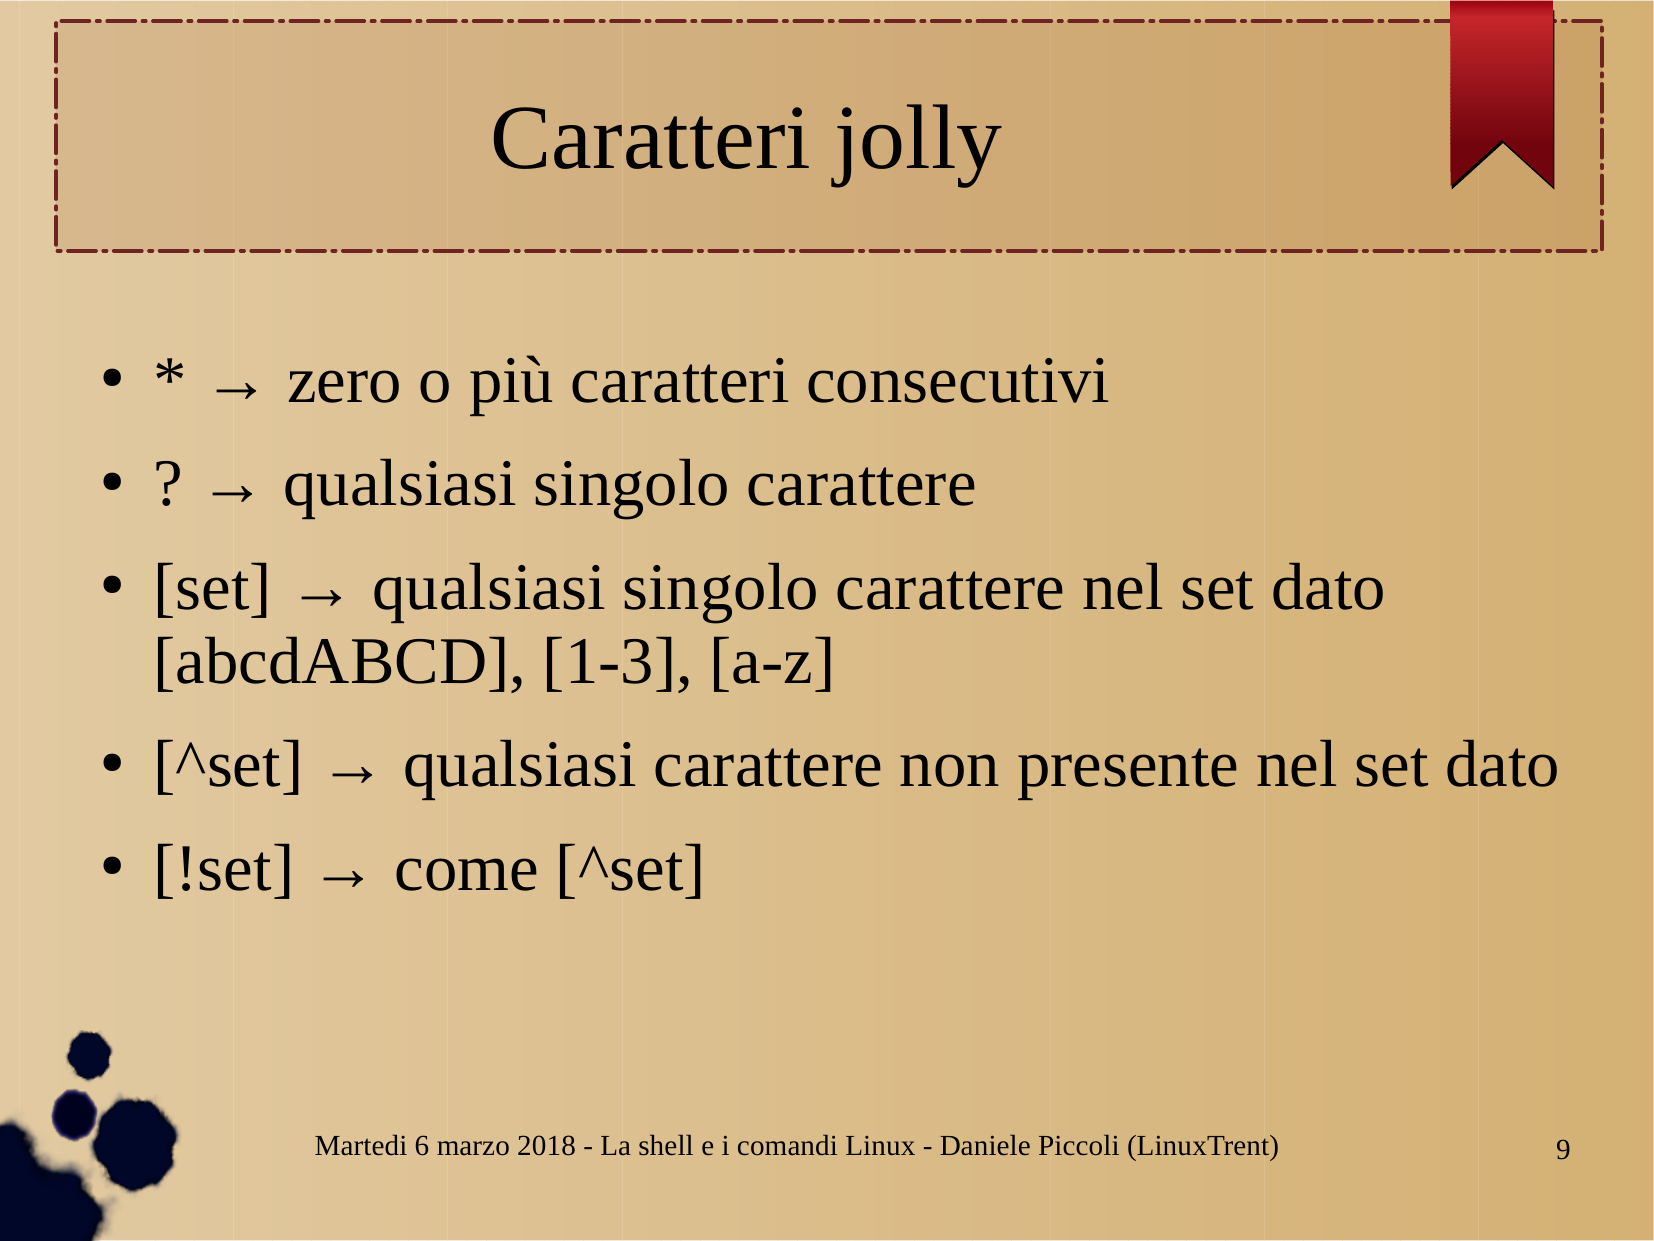

# Caratteri jolly
* → zero o più caratteri consecutivi
? → qualsiasi singolo carattere
[set] → qualsiasi singolo carattere nel set dato [abcdABCD], [1-3], [a-z]
[^set] → qualsiasi carattere non presente nel set dato
[!set] → come [^set]
Martedi 6 marzo 2018 - La shell e i comandi Linux - Daniele Piccoli (LinuxTrent)
9